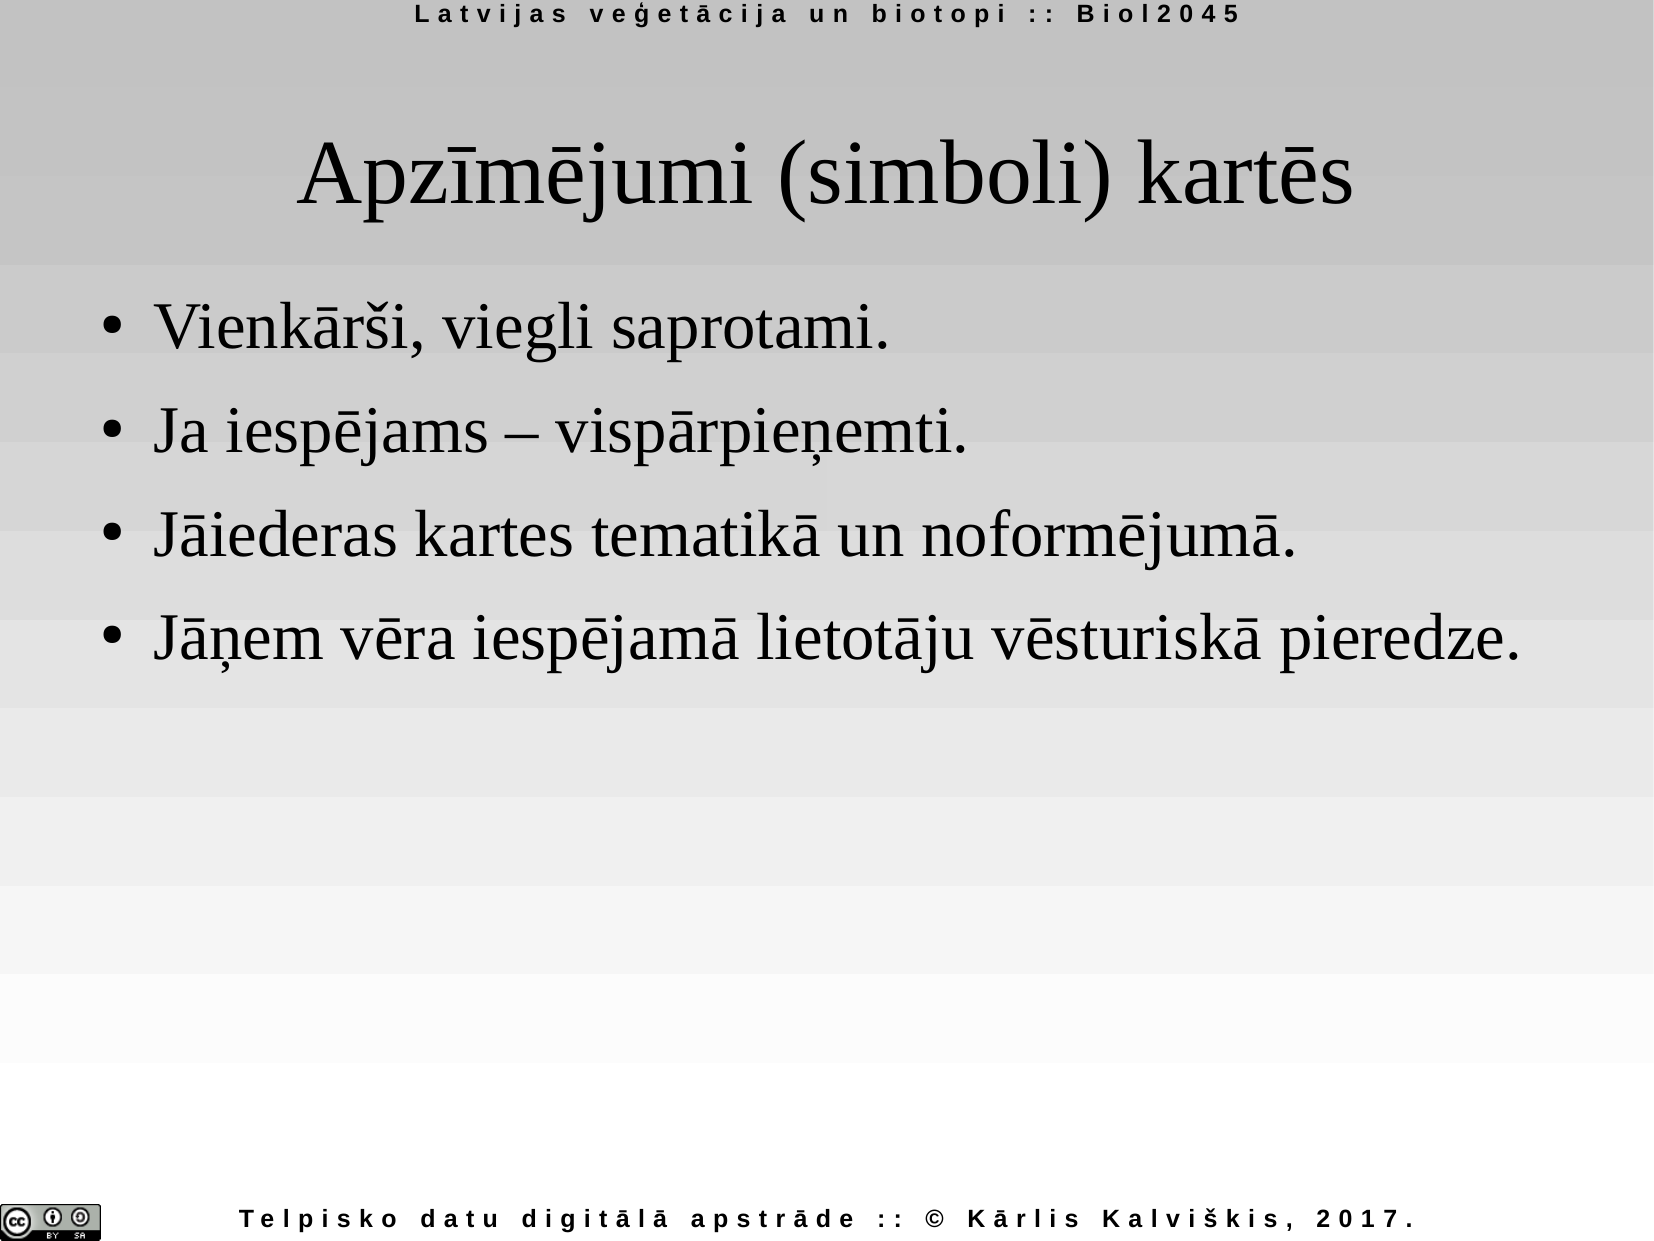

# Apzīmējumi (simboli) kartēs
Vienkārši, viegli saprotami.
Ja iespējams – vispārpieņemti.
Jāiederas kartes tematikā un noformējumā.
Jāņem vēra iespējamā lietotāju vēsturiskā pieredze.